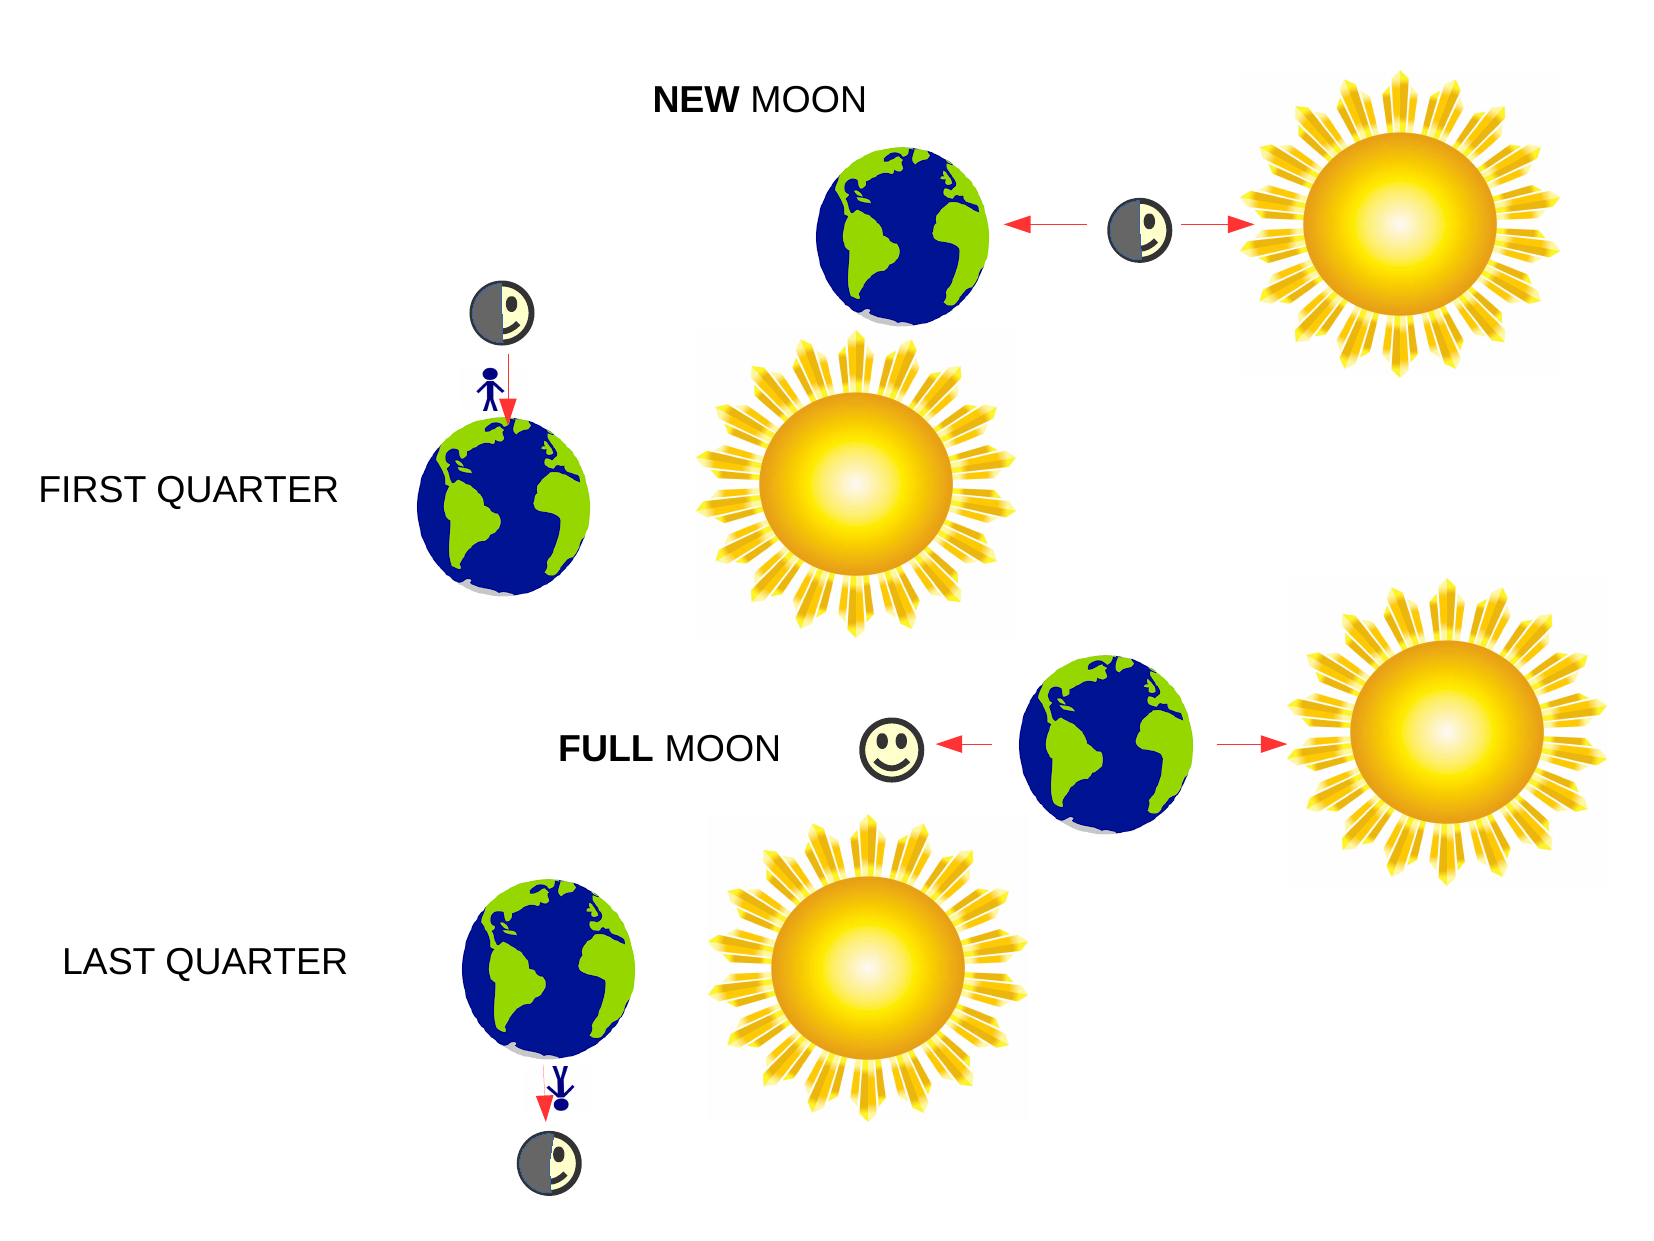

NEW MOON
FIRST QUARTER
FULL MOON
LAST QUARTER